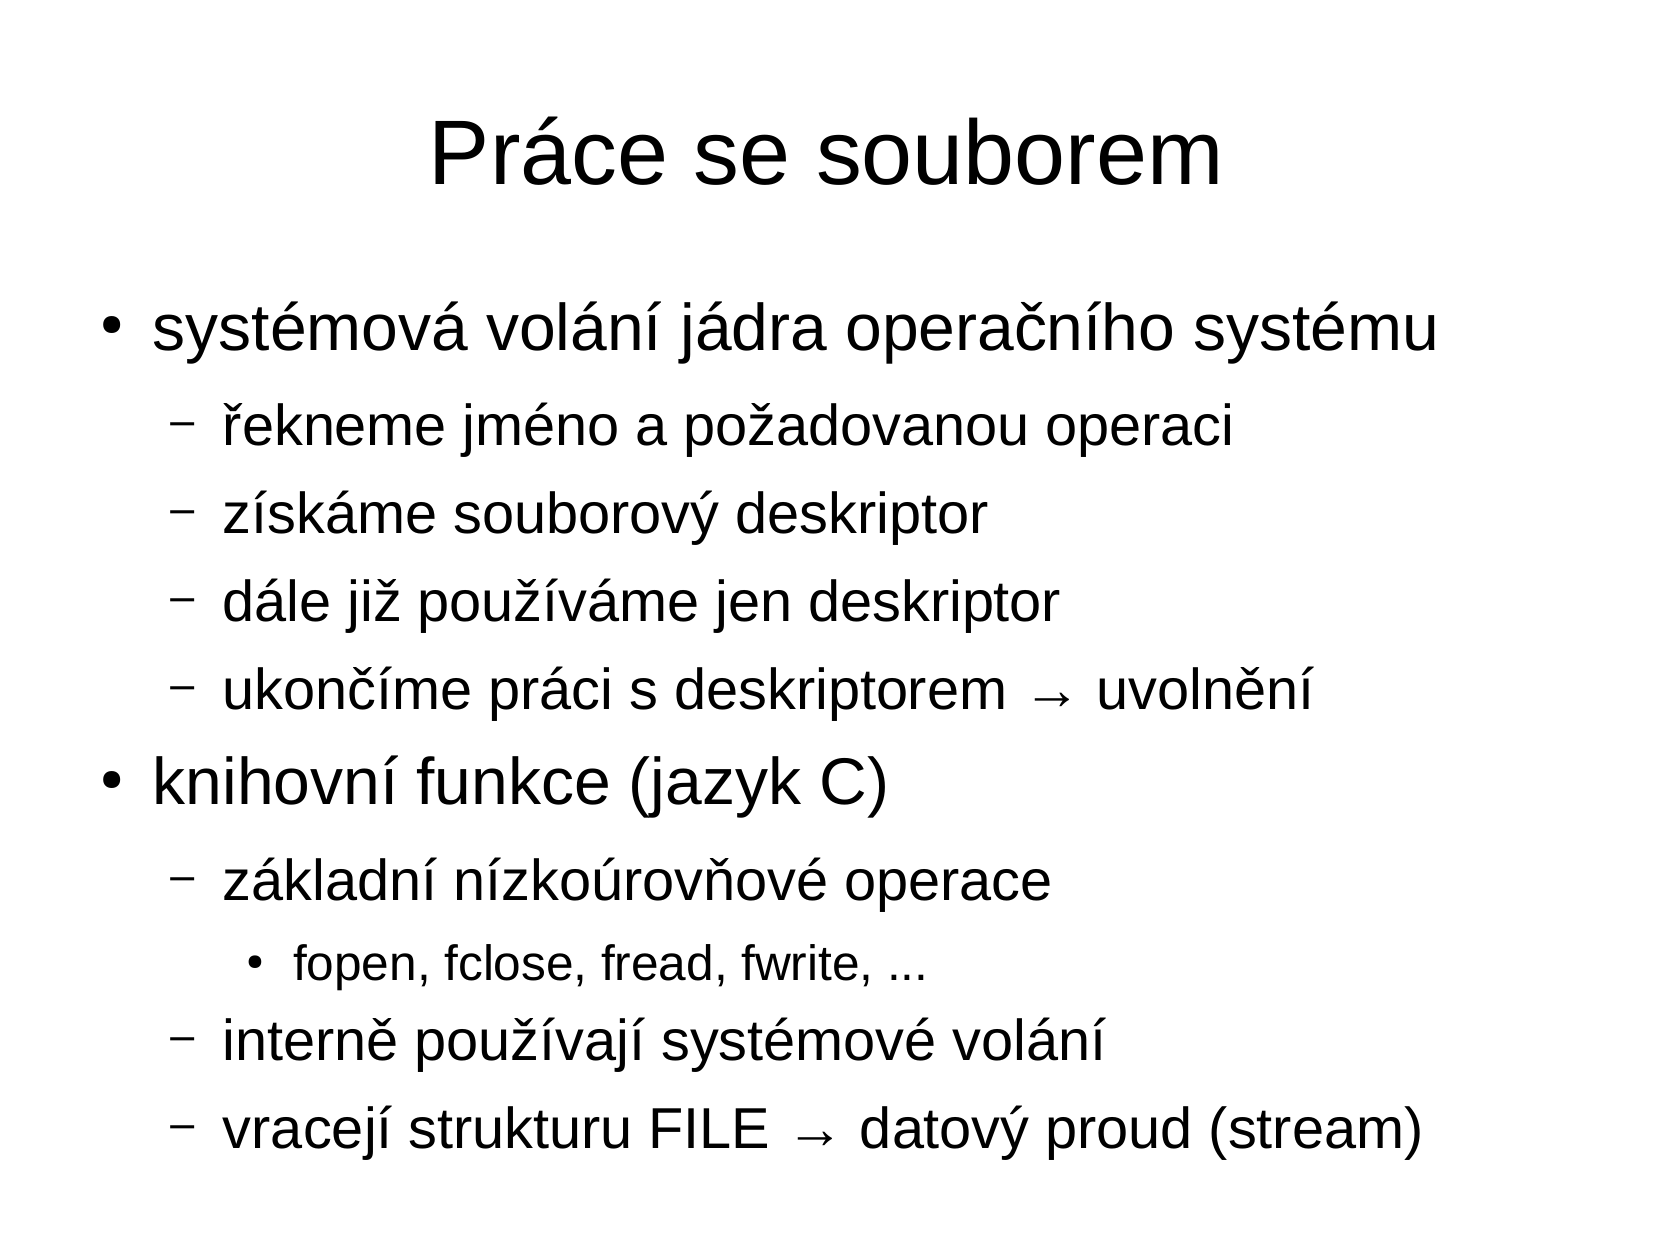

# Práce se souborem
systémová volání jádra operačního systému
řekneme jméno a požadovanou operaci
získáme souborový deskriptor
dále již používáme jen deskriptor
ukončíme práci s deskriptorem → uvolnění
knihovní funkce (jazyk C)
základní nízkoúrovňové operace
fopen, fclose, fread, fwrite, ...
interně používají systémové volání
vracejí strukturu FILE → datový proud (stream)